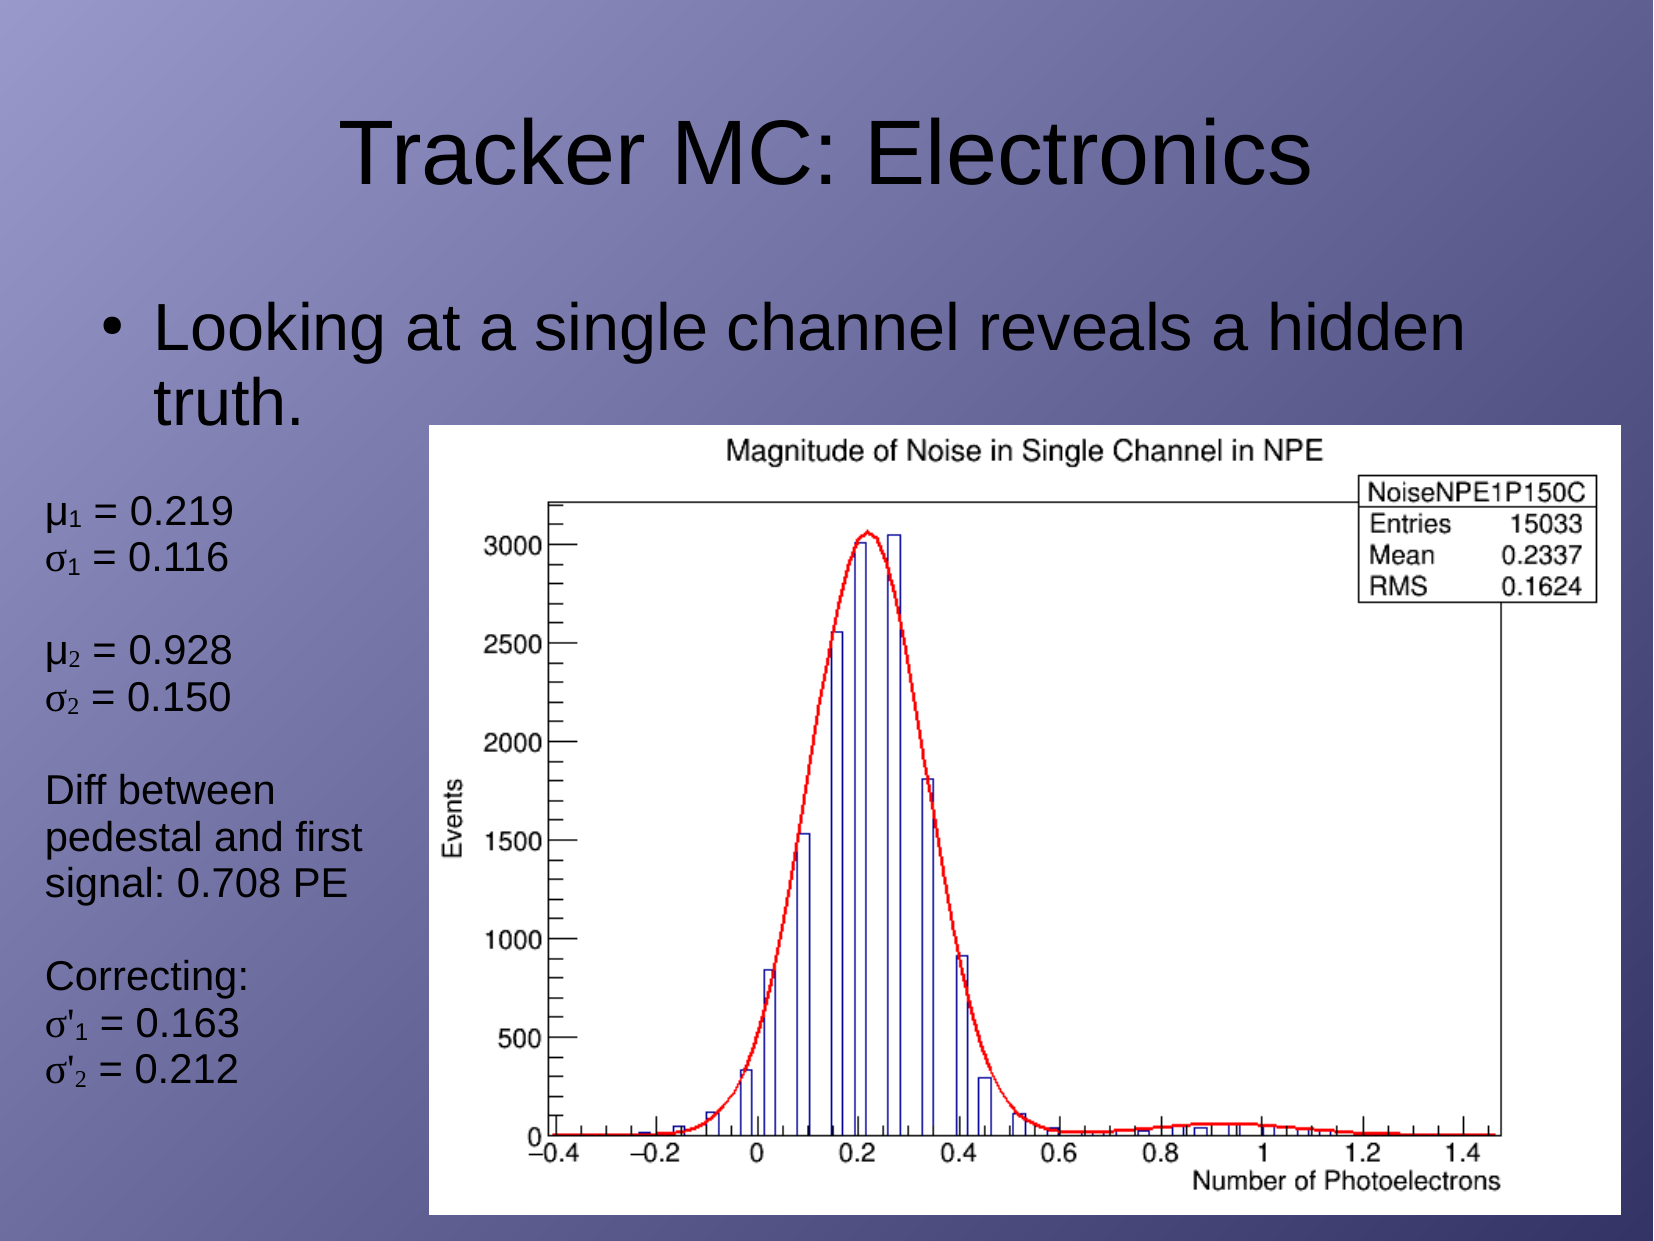

# Tracker MC: Electronics
Looking at a single channel reveals a hidden truth.
μ1 = 0.219
σ1 = 0.116
μ2 = 0.928
σ2 = 0.150
Diff between pedestal and first signal: 0.708 PE
Correcting:
σ'1 = 0.163
σ'2 = 0.212
12